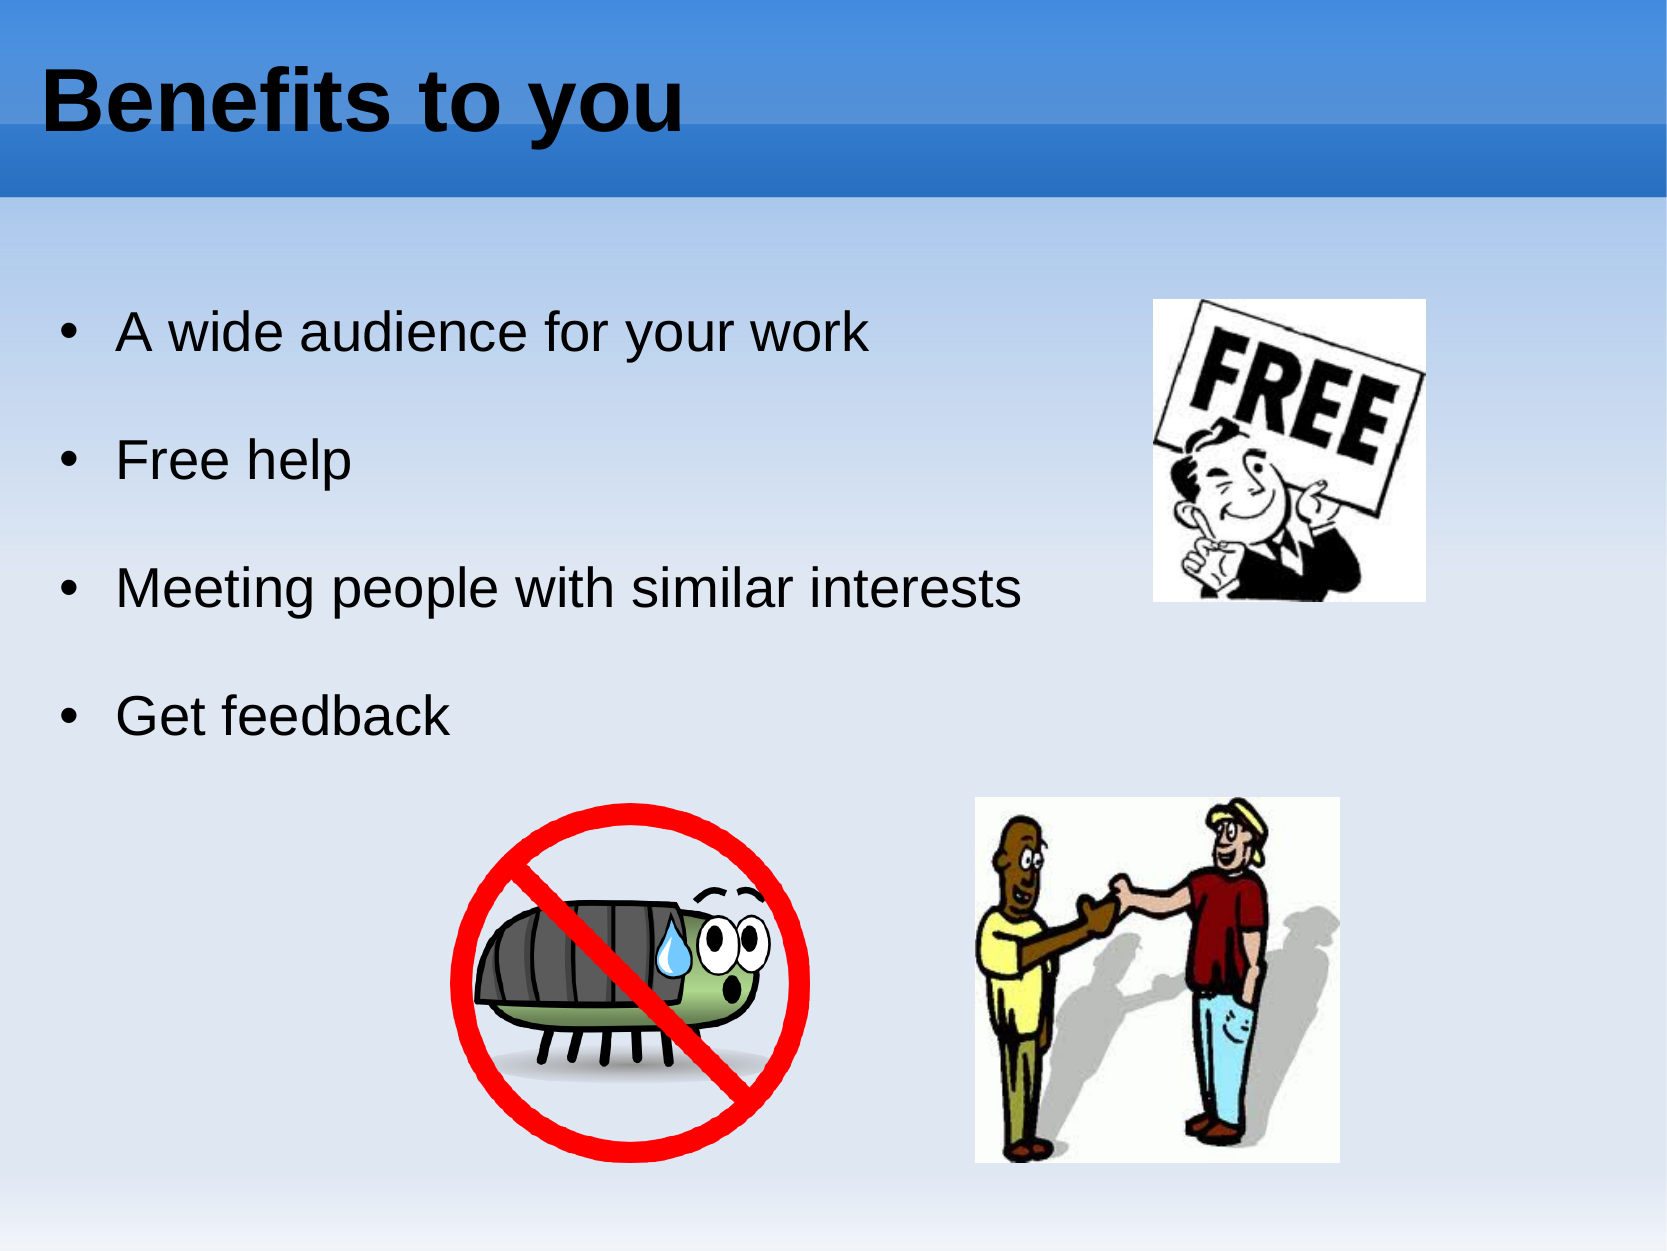

# Benefits to you
A wide audience for your work
Free help
Meeting people with similar interests
Get feedback